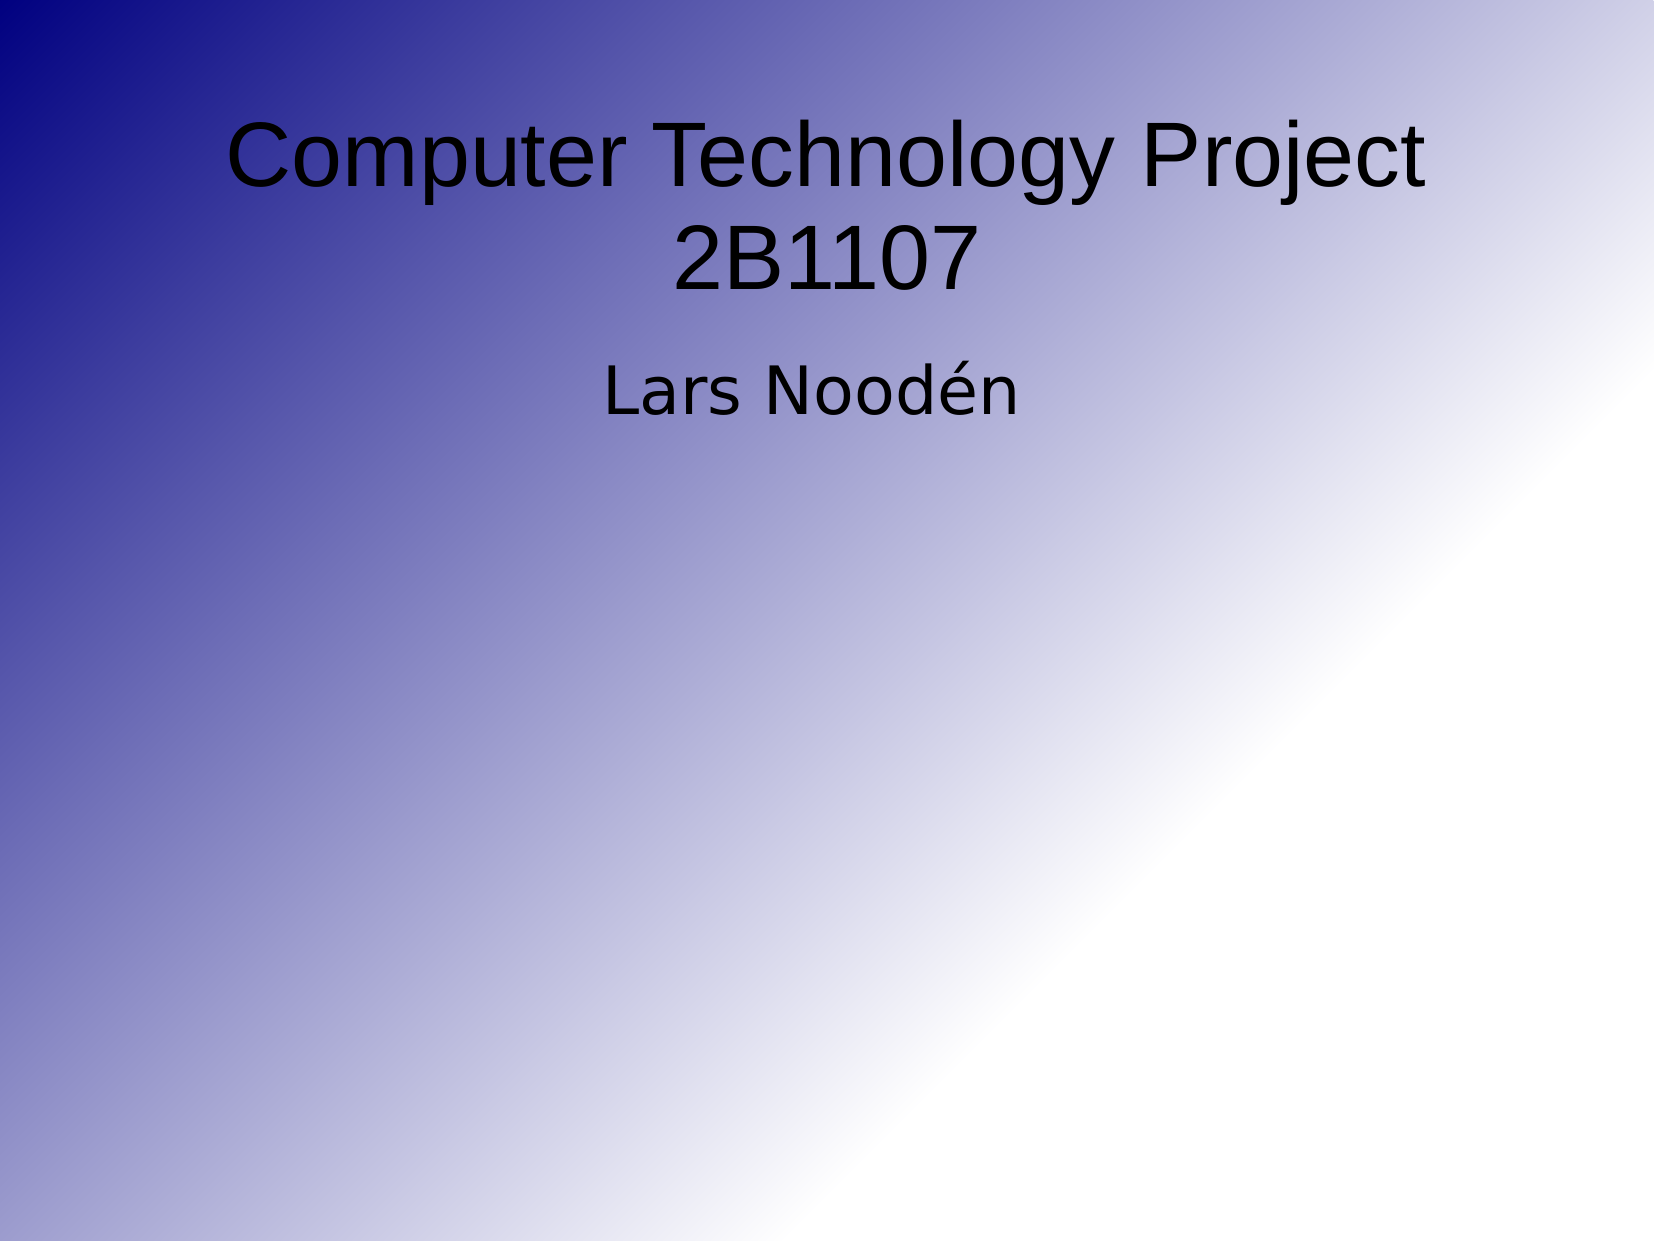

# Computer Technology Project 2B1107
Lars Noodén